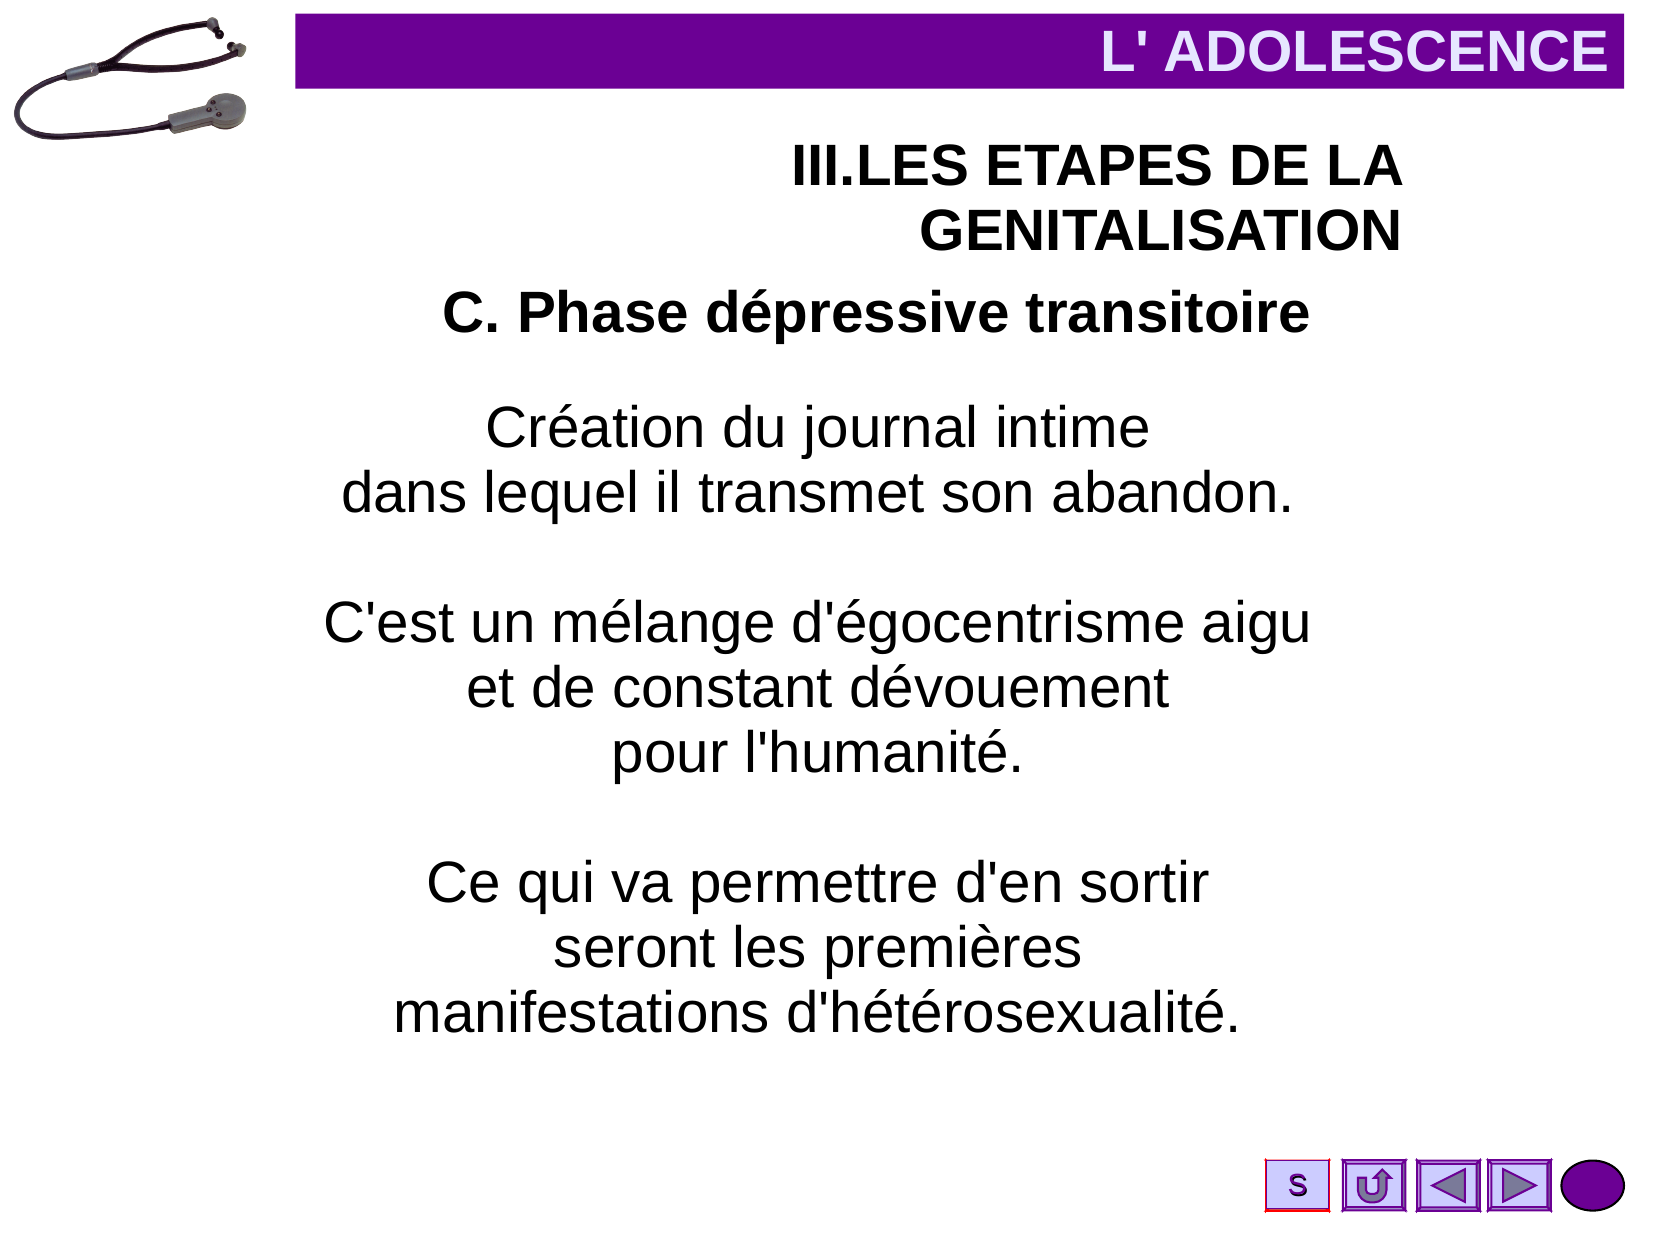

L' ADOLESCENCE
III.LES ETAPES DE LA GENITALISATION
C. Phase dépressive transitoire
Création du journal intime
dans lequel il transmet son abandon.
C'est un mélange d'égocentrisme aigu
et de constant dévouement
pour l'humanité.
Ce qui va permettre d'en sortir
seront les premières
manifestations d'hétérosexualité.